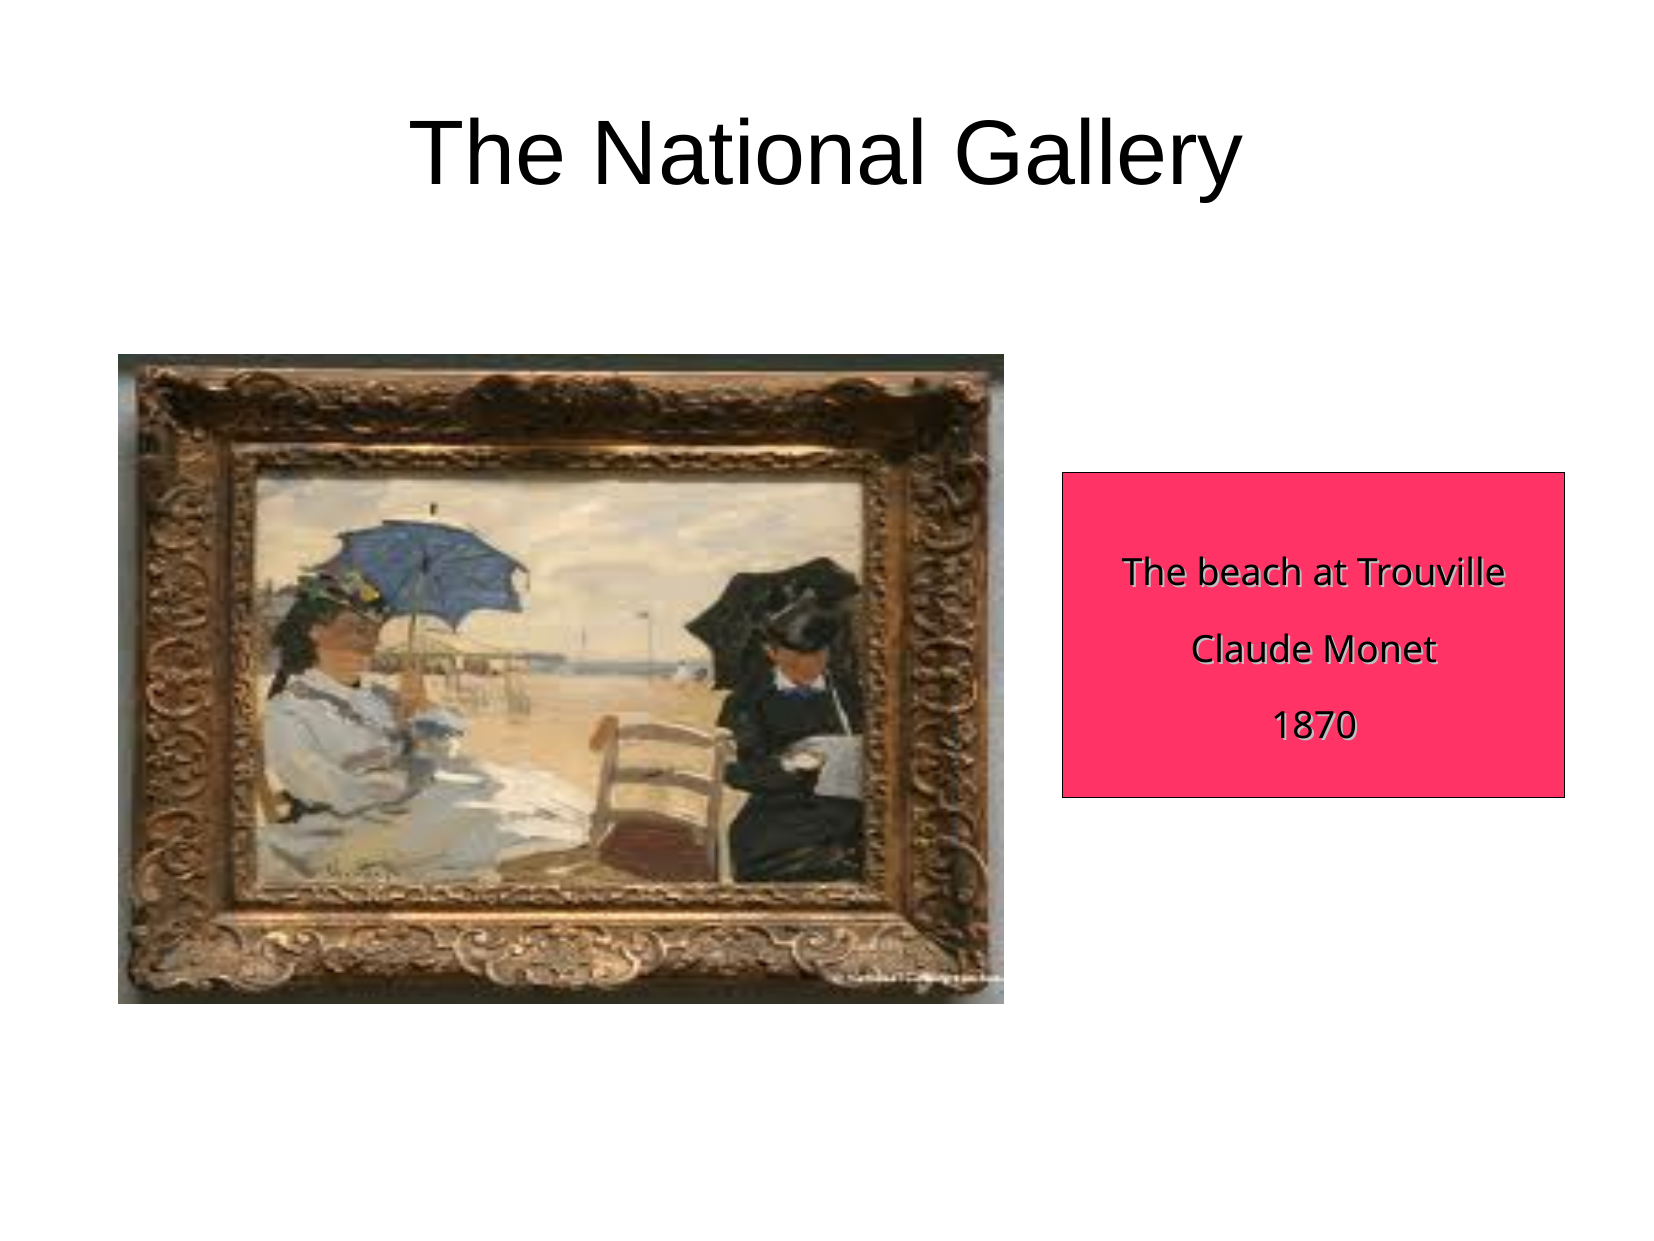

# The National Gallery
The beach at Trouville
Claude Monet
1870